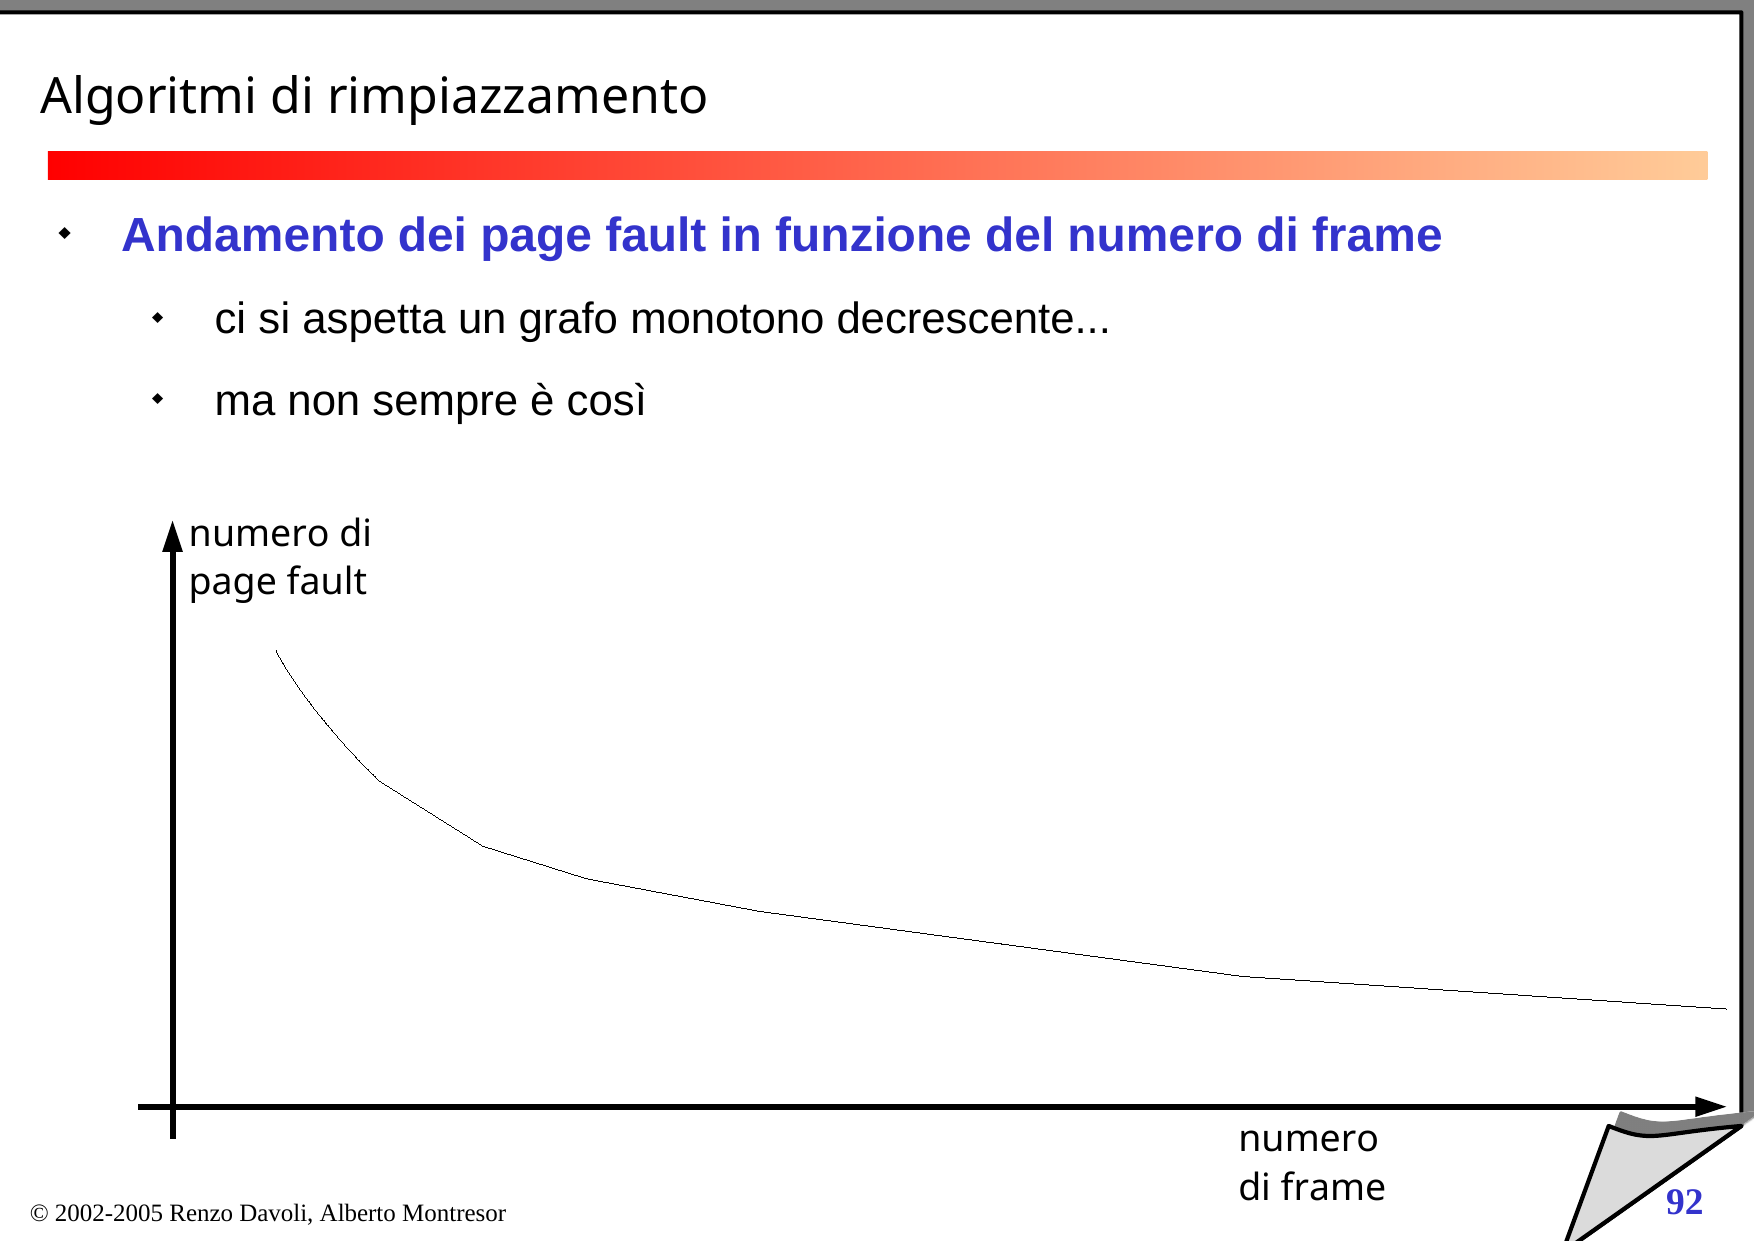

# Algoritmi di rimpiazzamento
Andamento dei page fault in funzione del numero di frame
ci si aspetta un grafo monotono decrescente...
ma non sempre è così
numero di
page fault
numero
di frame